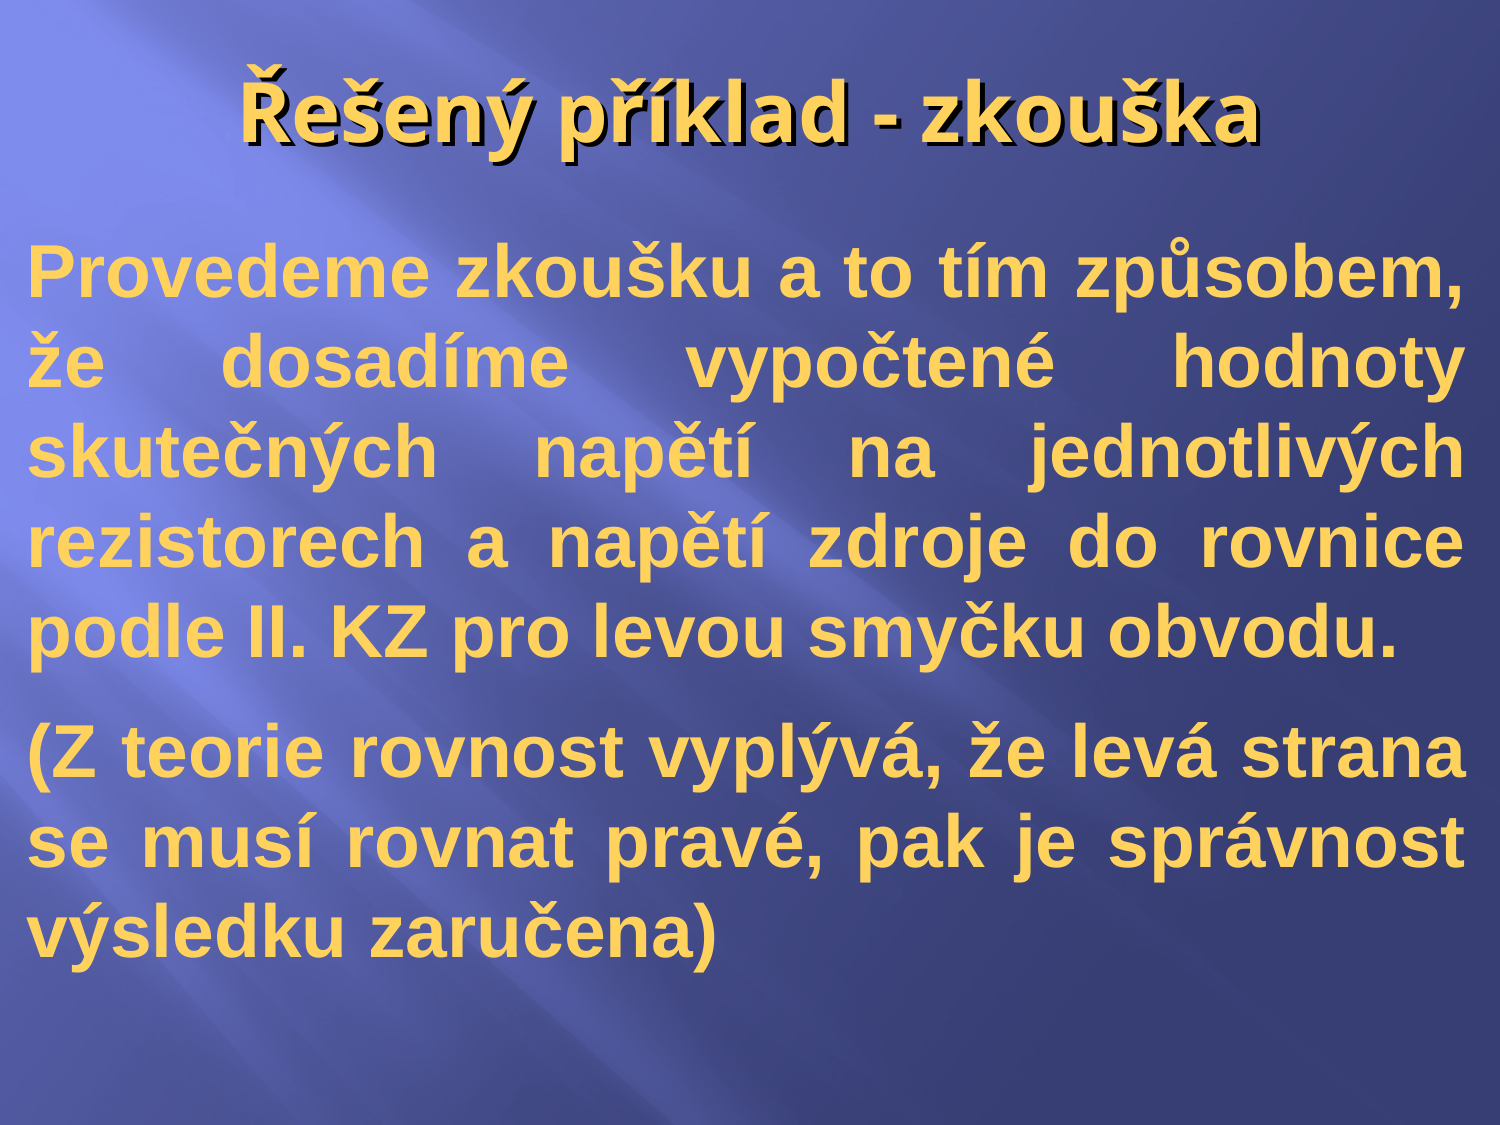

# Řešený příklad - zkouška
Provedeme zkoušku a to tím způsobem, že dosadíme vypočtené hodnoty skutečných napětí na jednotlivých rezistorech a napětí zdroje do rovnice podle II. KZ pro levou smyčku obvodu.
(Z teorie rovnost vyplývá, že levá strana se musí rovnat pravé, pak je správnost výsledku zaručena)